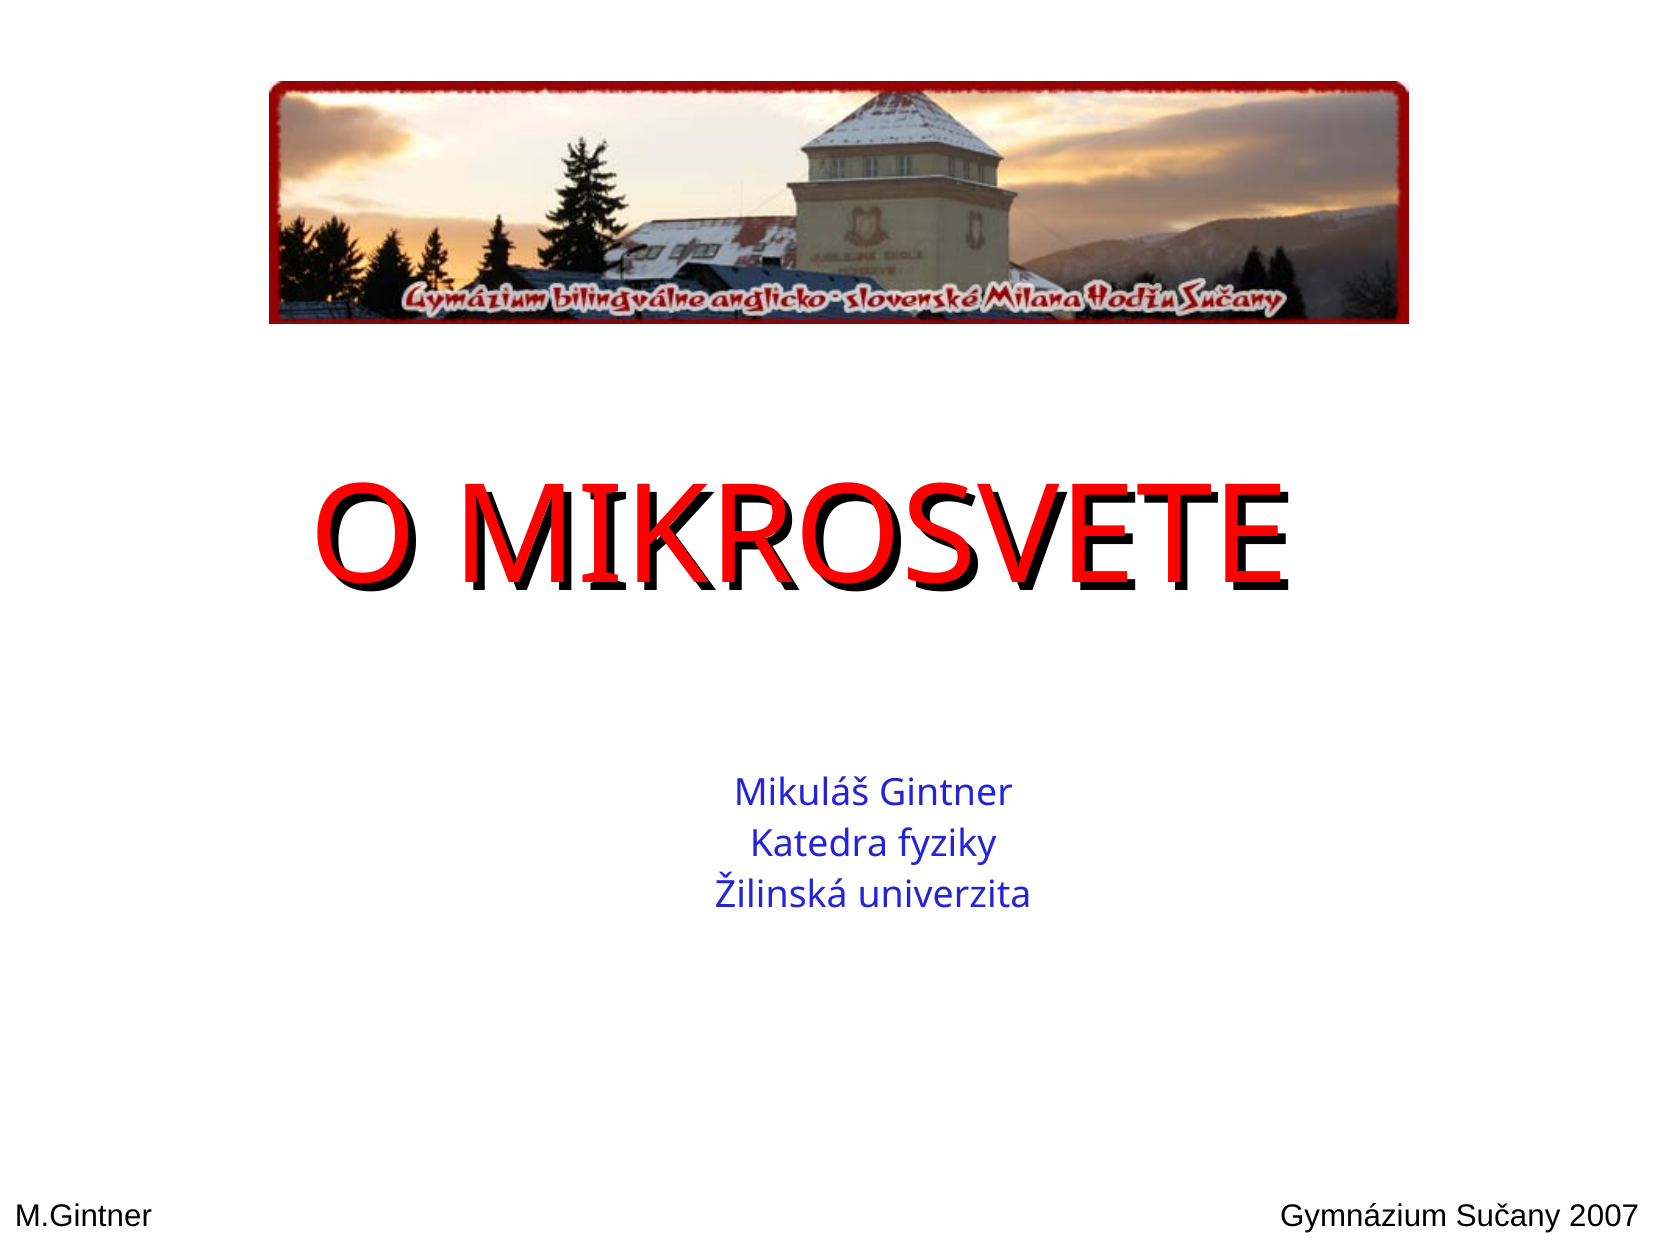

O MIKROSVETE
Mikuláš Gintner
Katedra fyziky
Žilinská univerzita
M.Gintner
Gymnázium Sučany 2007